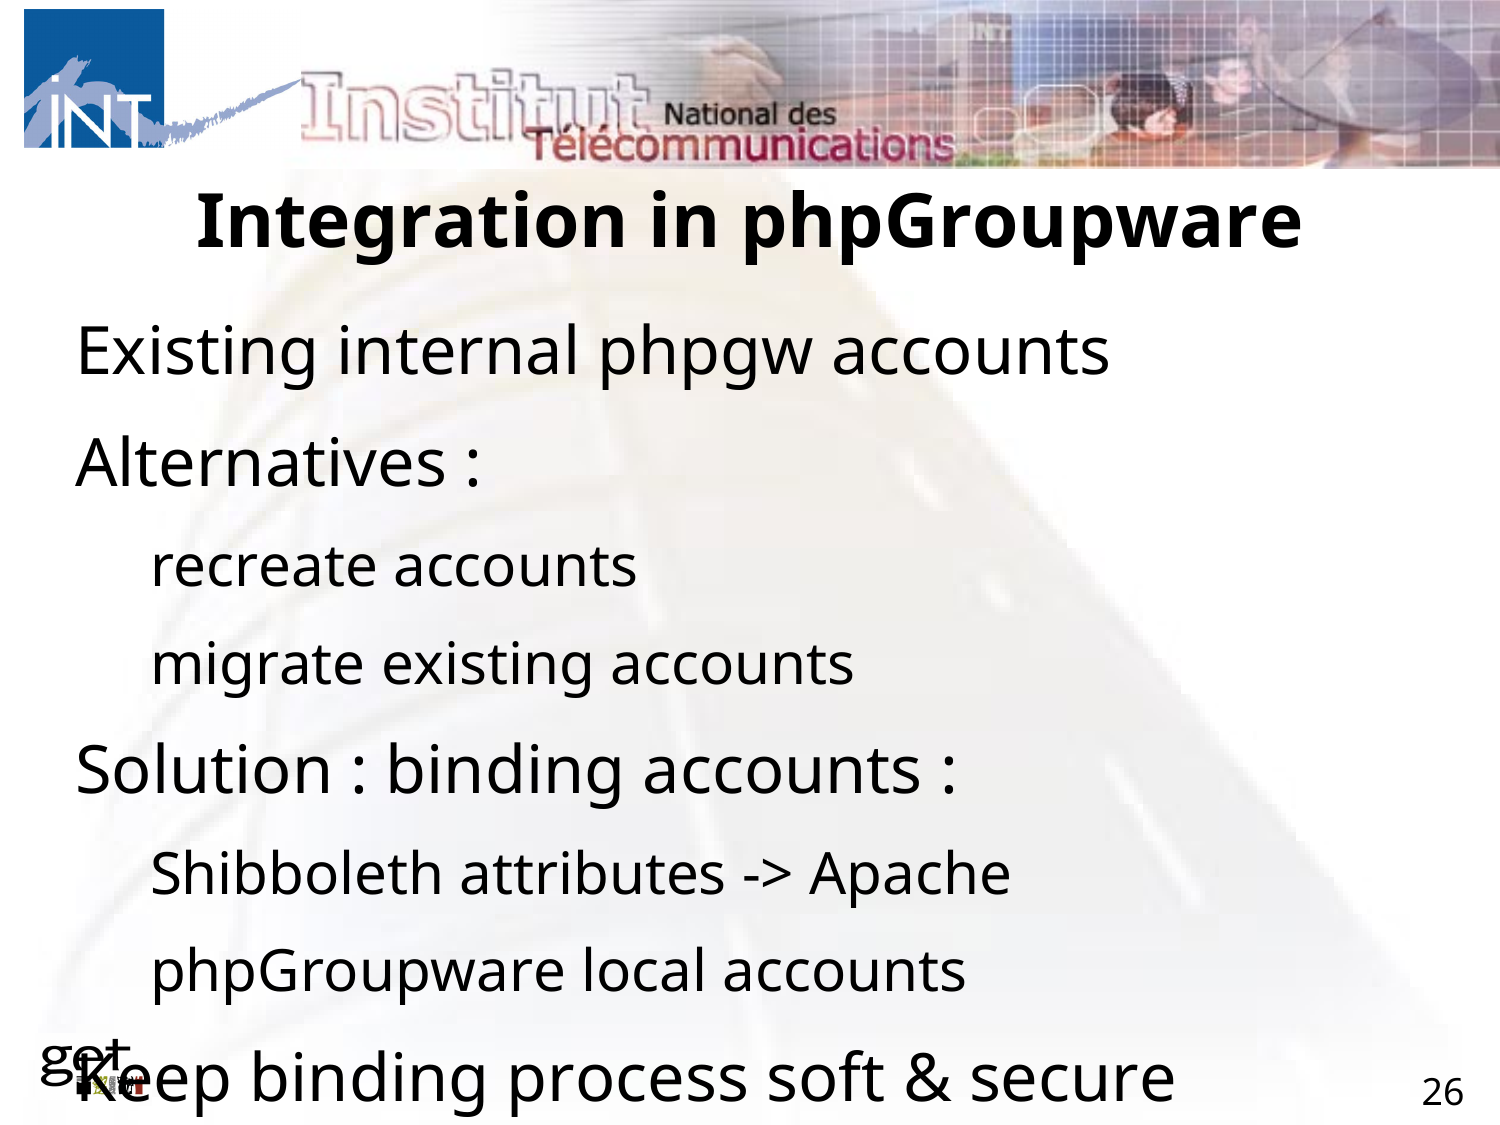

# Integration in phpGroupware
Existing internal phpgw accounts
Alternatives :
recreate accounts
migrate existing accounts
Solution : binding accounts :
Shibboleth attributes -> Apache
phpGroupware local accounts
Keep binding process soft & secure